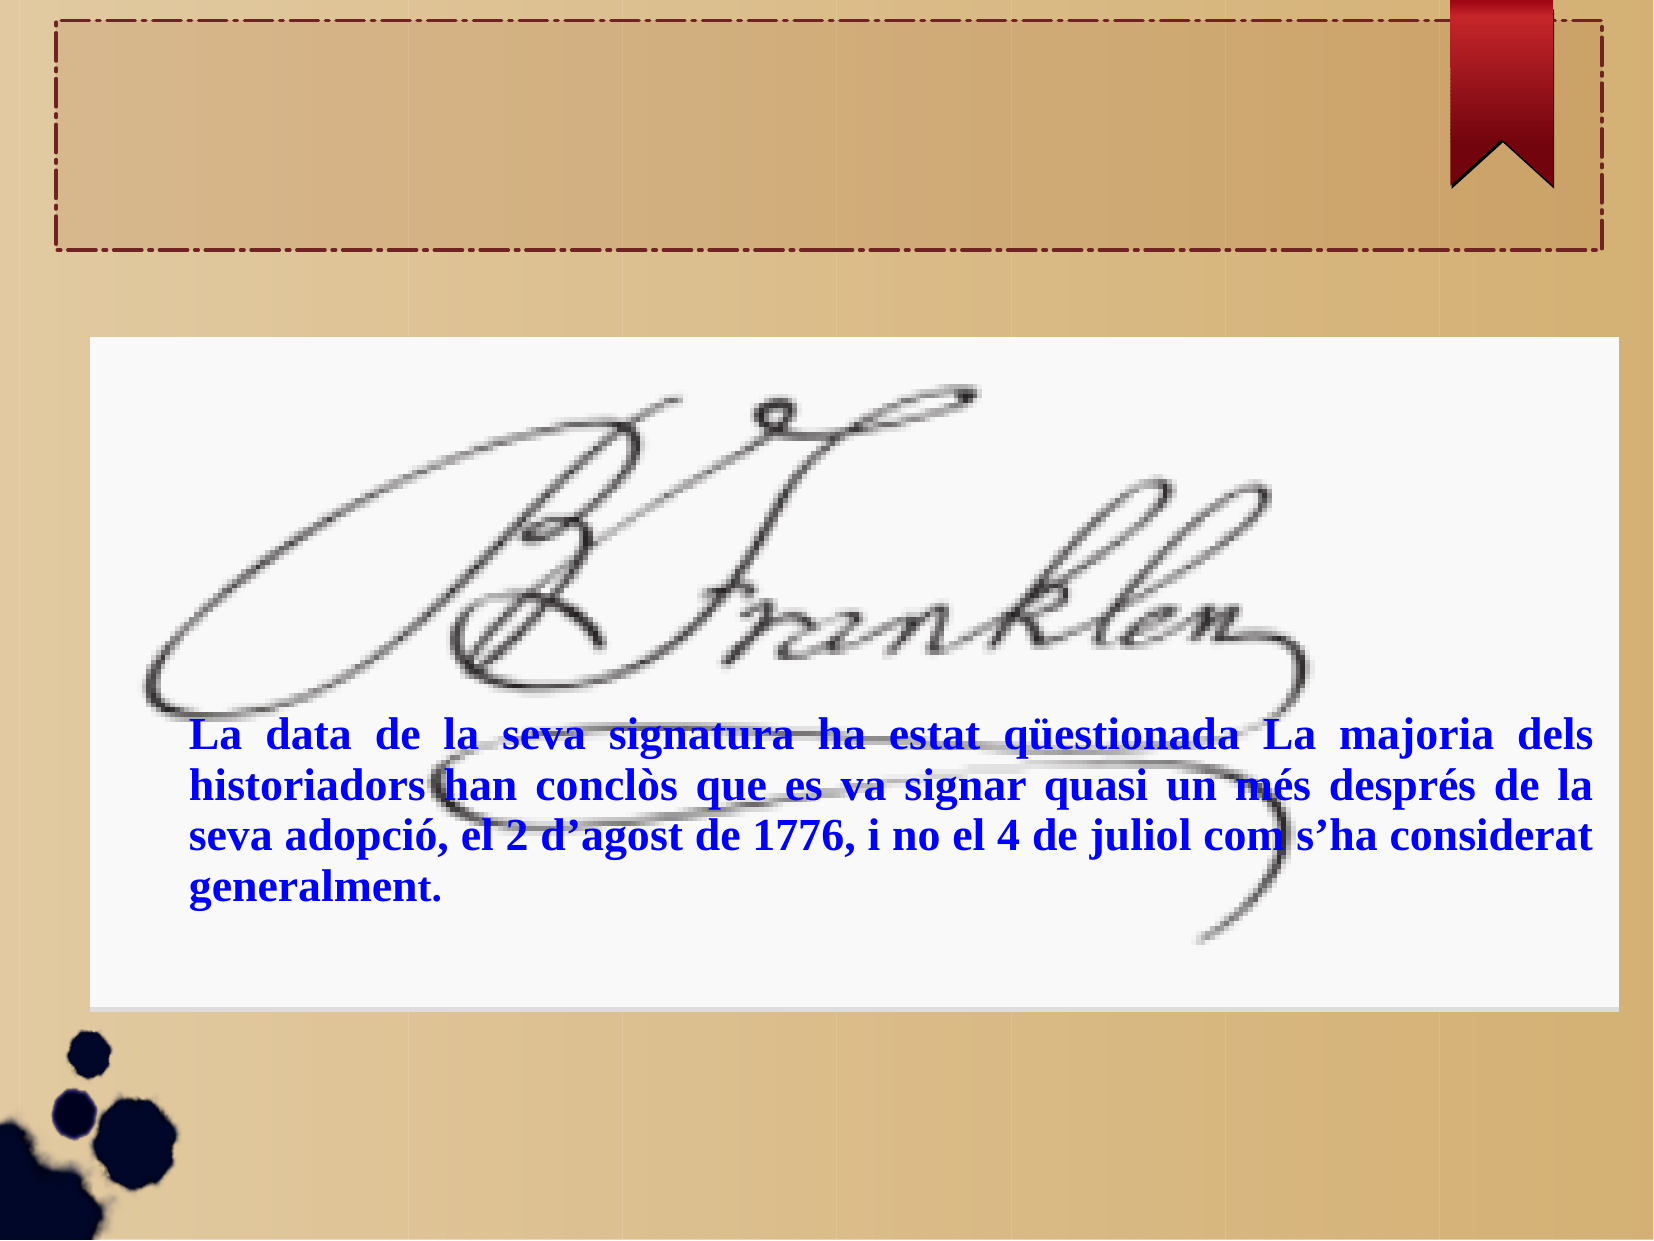

La data de la seva signatura ha estat qüestionada La majoria dels historiadors han conclòs que es va signar quasi un més després de la seva adopció, el 2 d’agost de 1776, i no el 4 de juliol com s’ha considerat generalment.